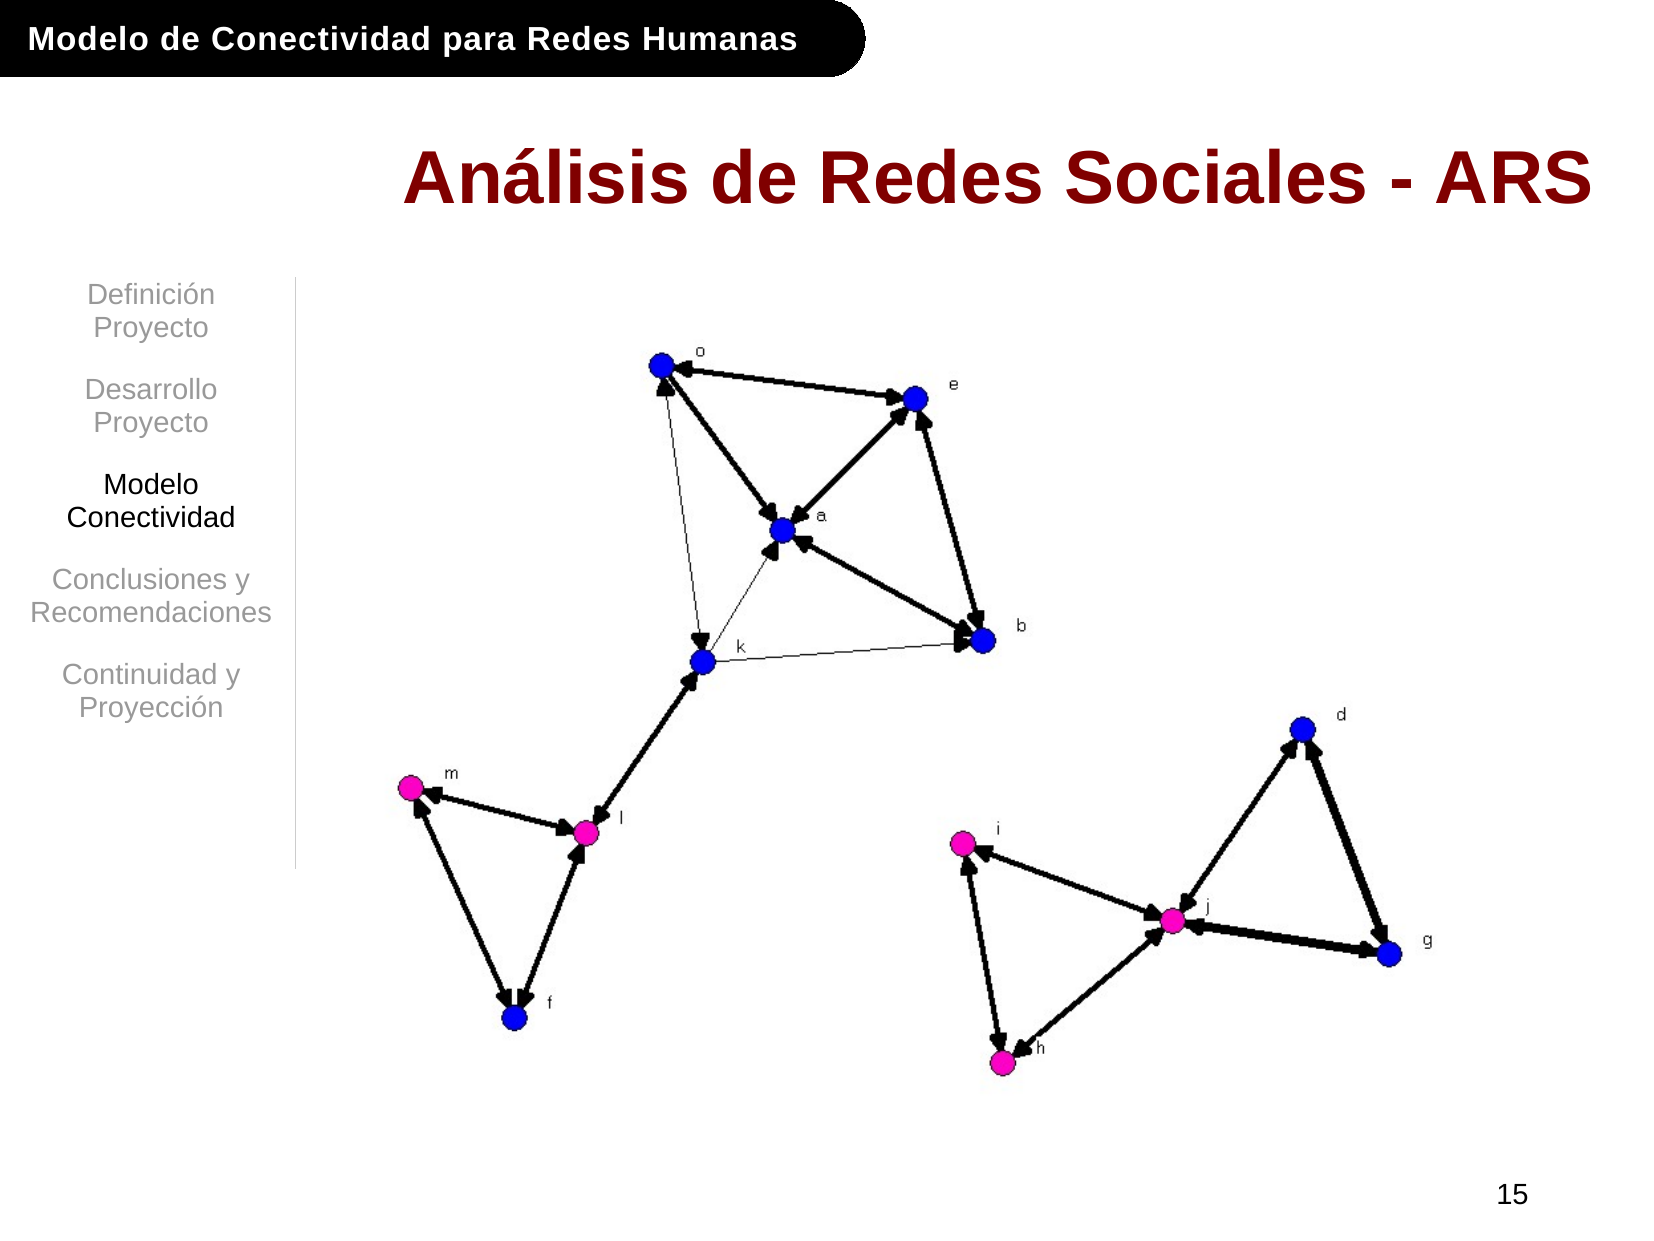

# Análisis de Redes Sociales - ARS
Definición
Proyecto
Desarrollo
Proyecto
Modelo
Conectividad
Conclusiones y Recomendaciones
Continuidad y Proyección